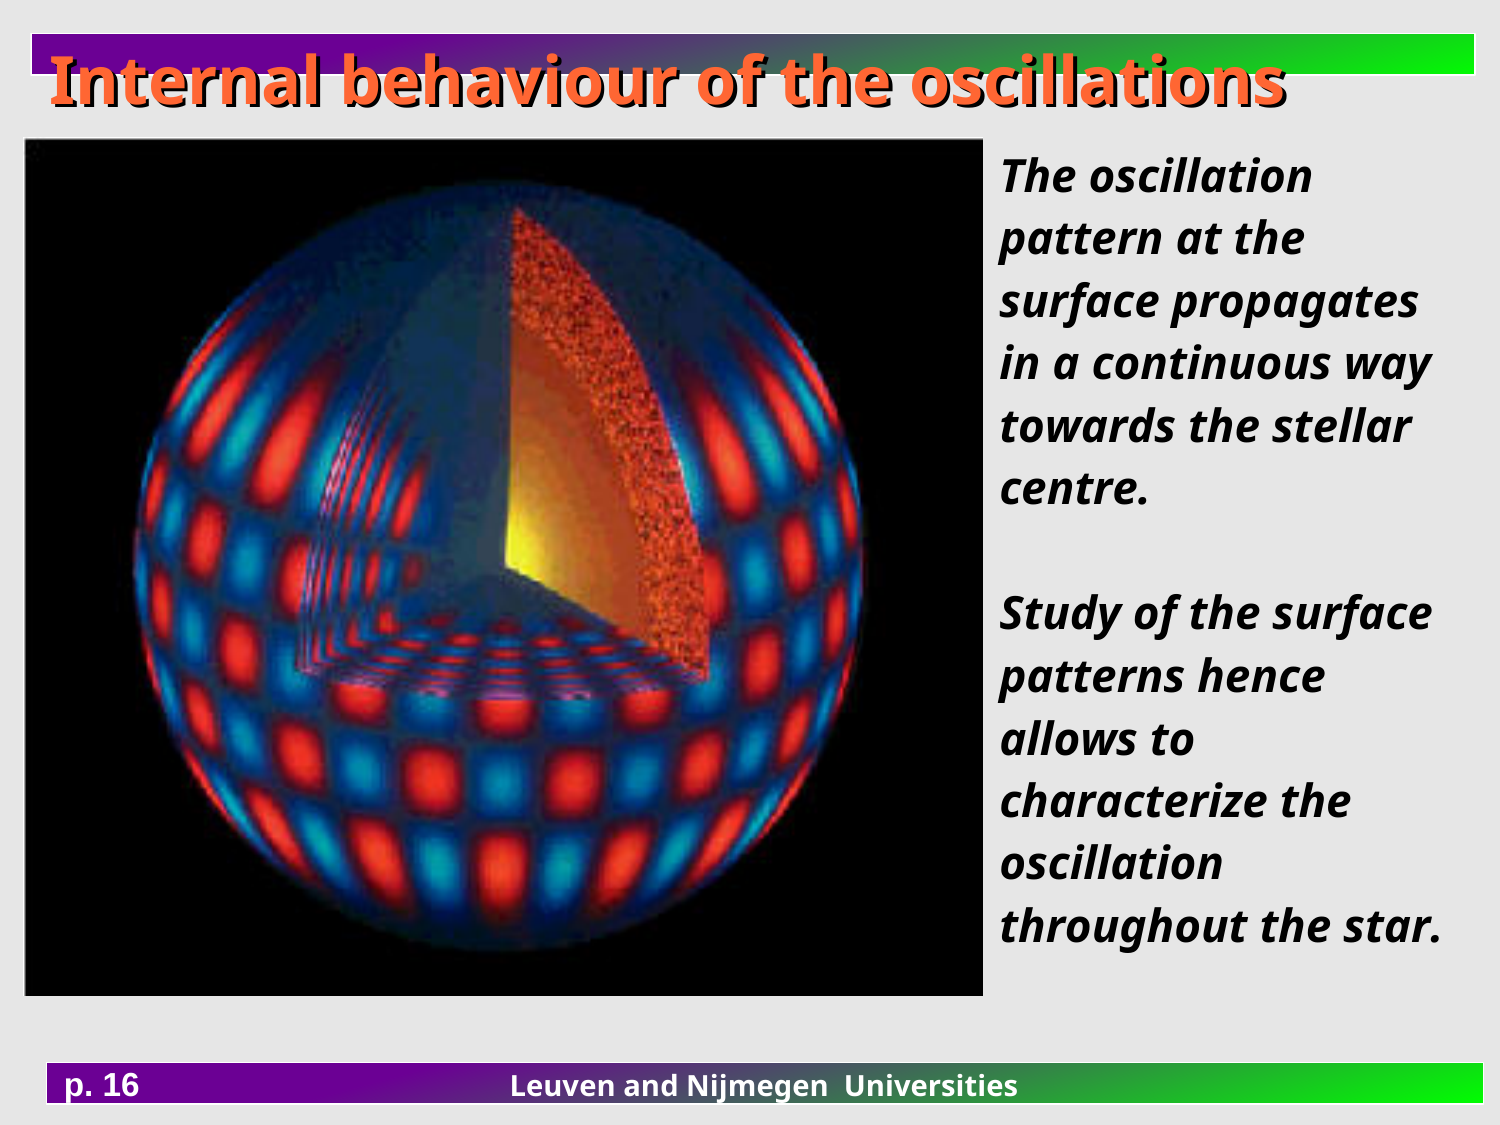

# Internal behaviour of the oscillations
The oscillation pattern at the surface propagates in a continuous way towards the stellar centre.
Study of the surface patterns hence allows to characterize the oscillation throughout the star.